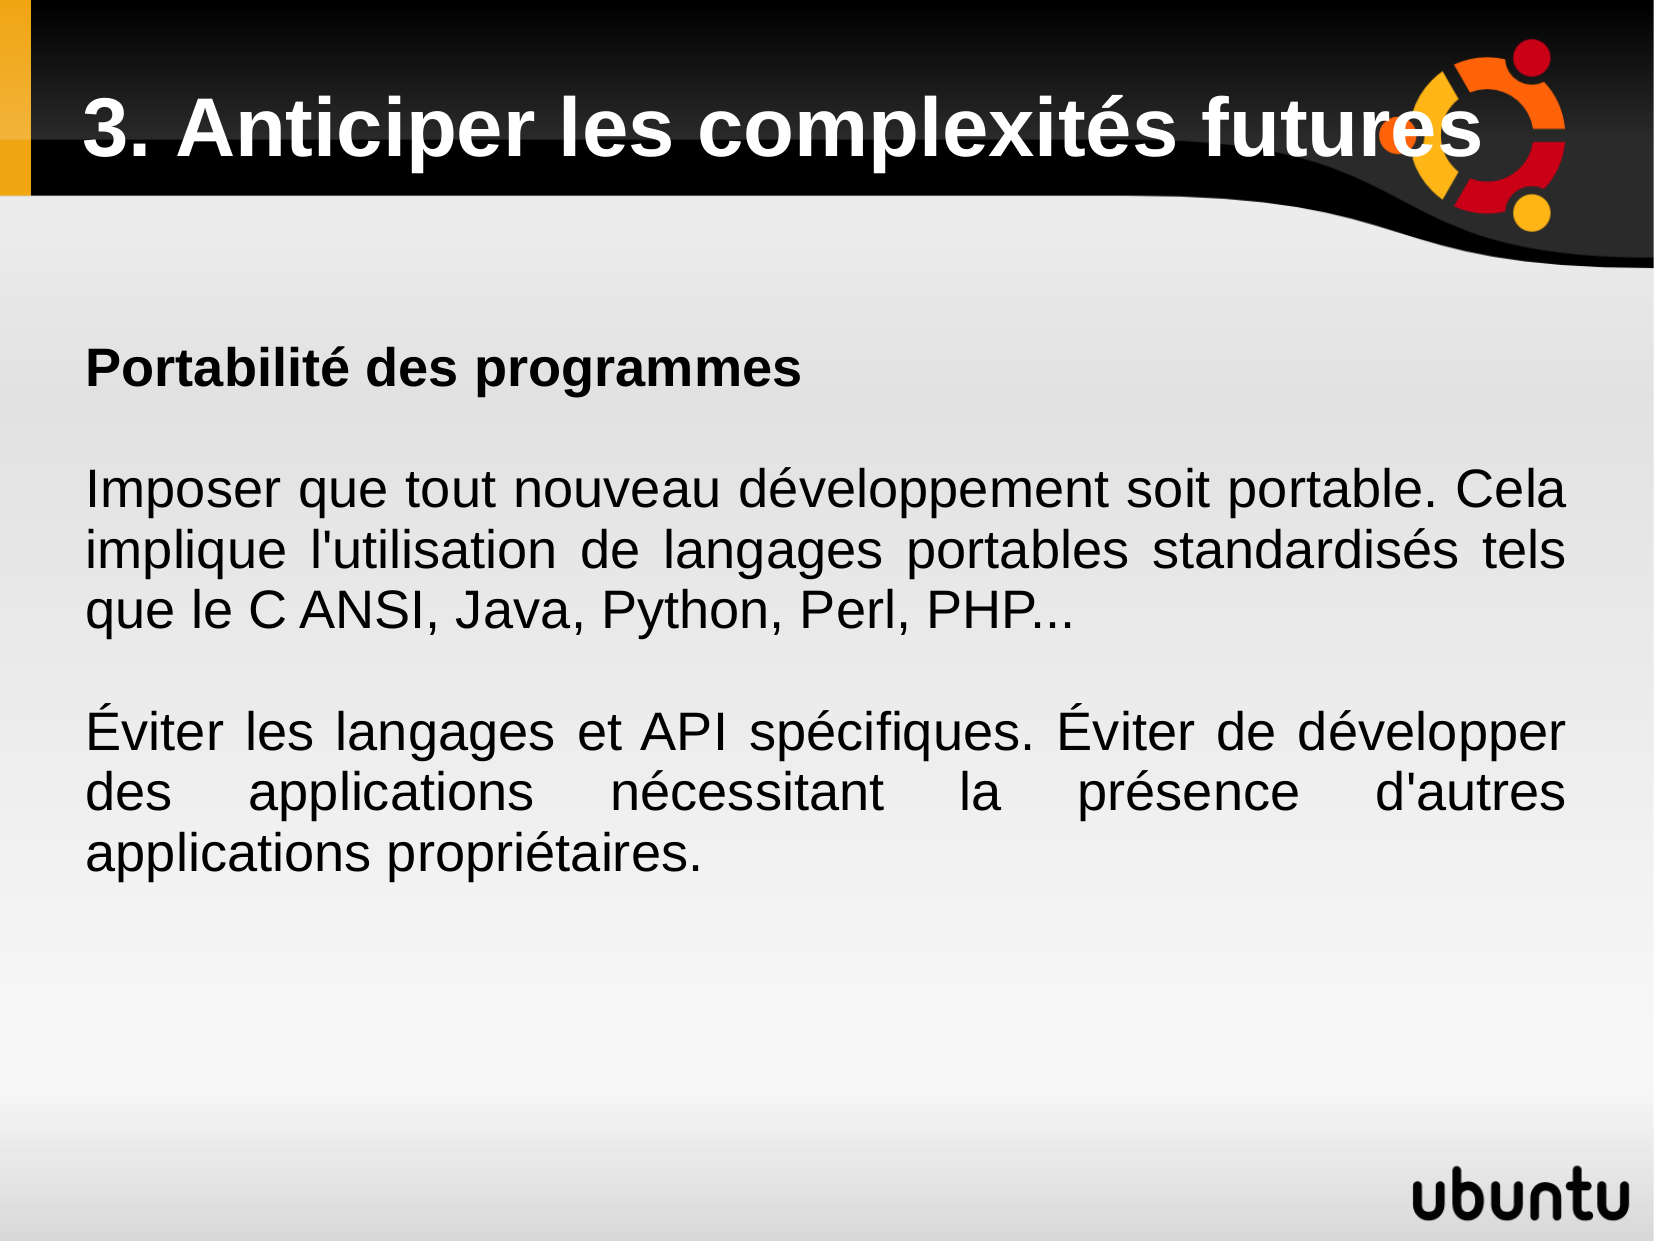

# 3. Anticiper les complexités futures
Portabilité des programmes
Imposer que tout nouveau développement soit portable. Cela implique l'utilisation de langages portables standardisés tels que le C ANSI, Java, Python, Perl, PHP...
Éviter les langages et API spécifiques. Éviter de développer des applications nécessitant la présence d'autres applications propriétaires.